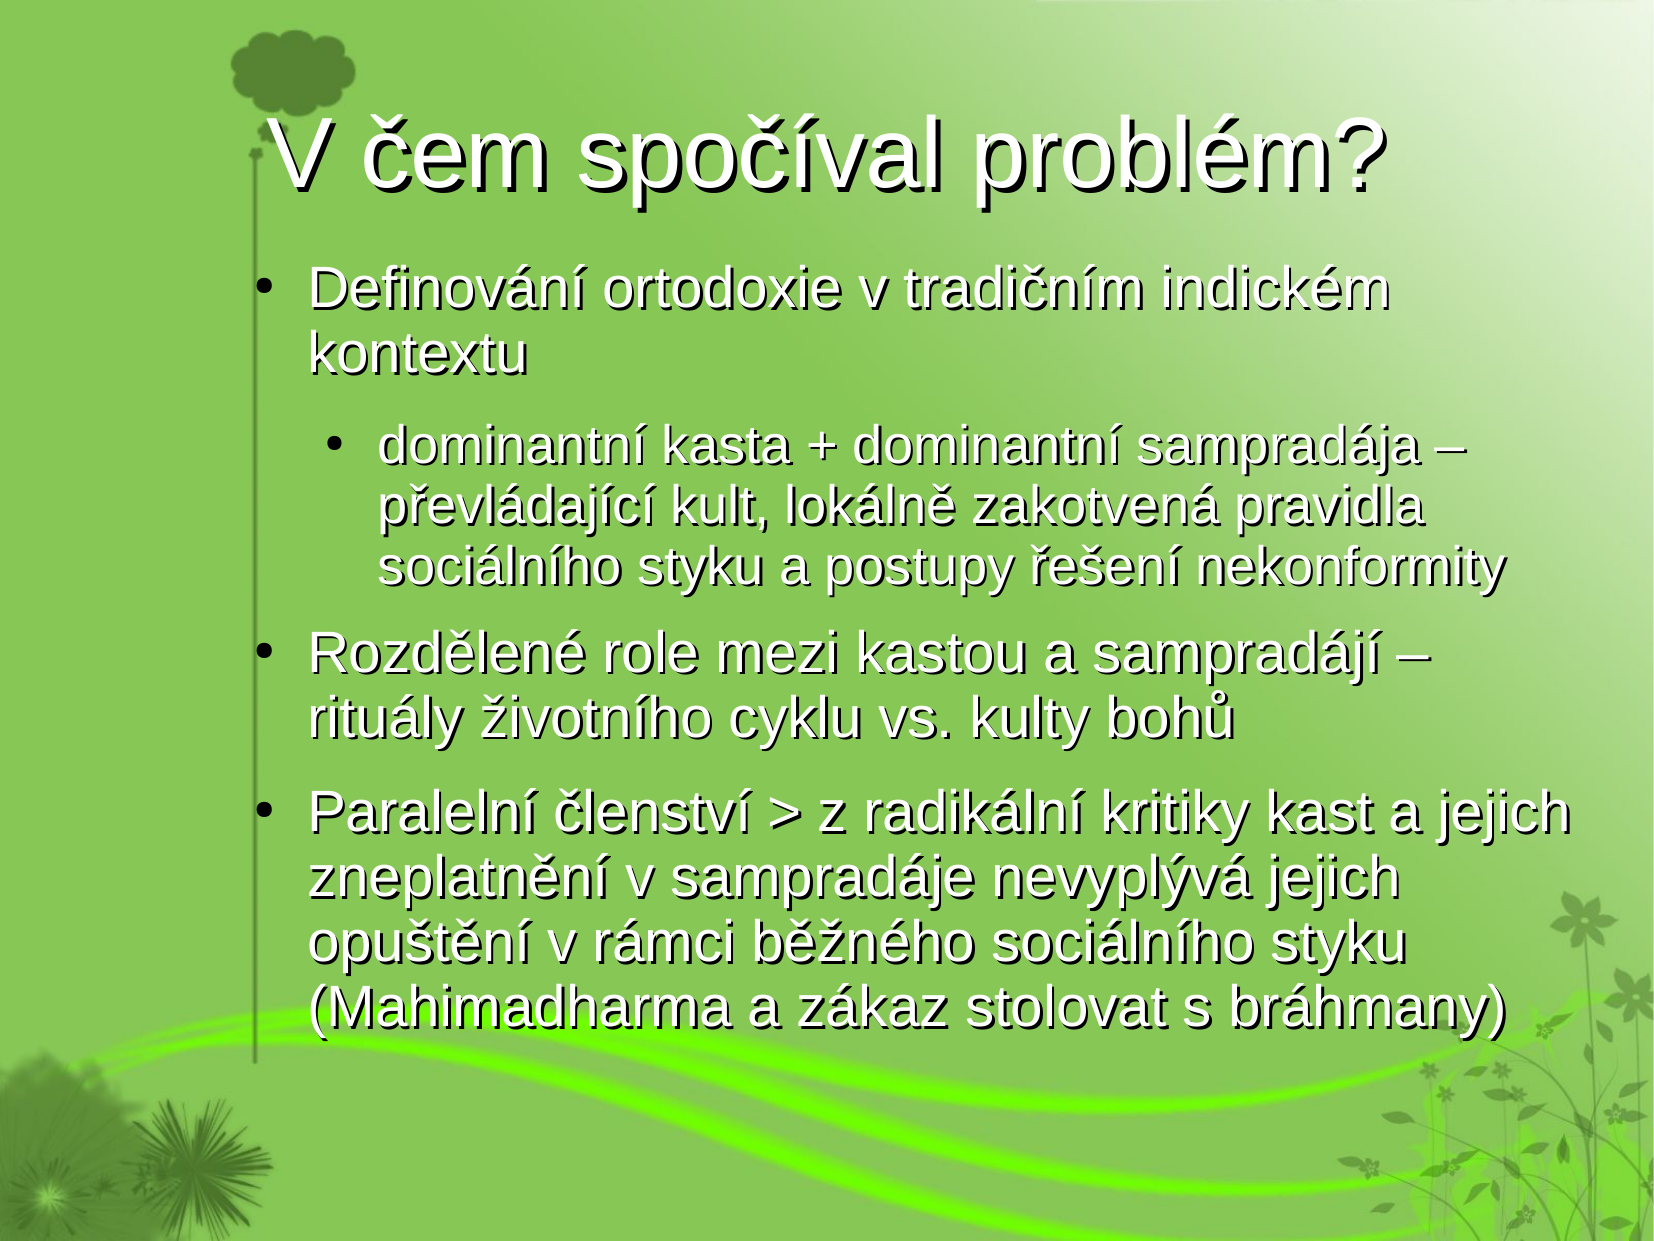

# V čem spočíval problém?
Definování ortodoxie v tradičním indickém kontextu
dominantní kasta + dominantní sampradája – převládající kult, lokálně zakotvená pravidla sociálního styku a postupy řešení nekonformity
Rozdělené role mezi kastou a sampradájí – rituály životního cyklu vs. kulty bohů
Paralelní členství > z radikální kritiky kast a jejich zneplatnění v sampradáje nevyplývá jejich opuštění v rámci běžného sociálního styku (Mahimadharma a zákaz stolovat s bráhmany)